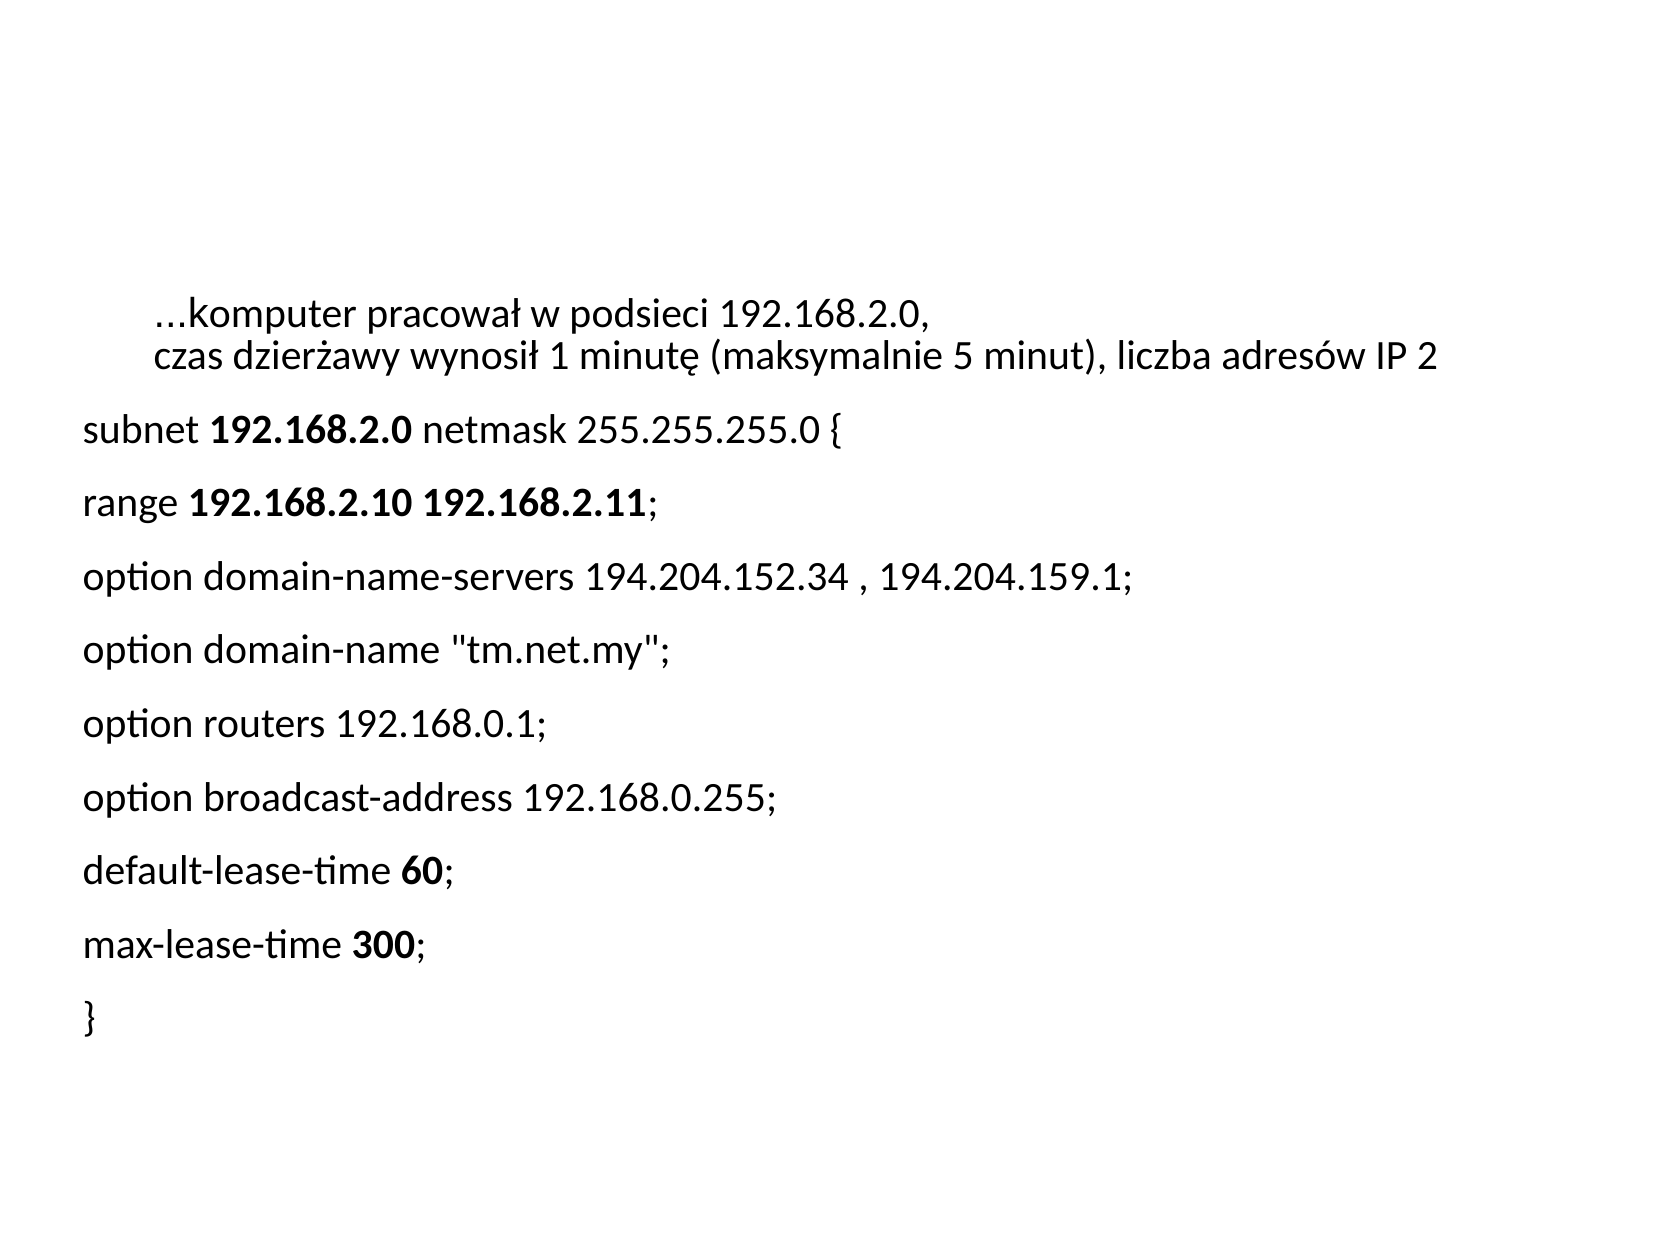

#
...komputer pracował w podsieci 192.168.2.0,
czas dzierżawy wynosił 1 minutę (maksymalnie 5 minut), liczba adresów IP 2
subnet 192.168.2.0 netmask 255.255.255.0 {
range 192.168.2.10 192.168.2.11;
option domain-name-servers 194.204.152.34 , 194.204.159.1;
option domain-name "tm.net.my";
option routers 192.168.0.1;
option broadcast-address 192.168.0.255;
default-lease-time 60;
max-lease-time 300;
}